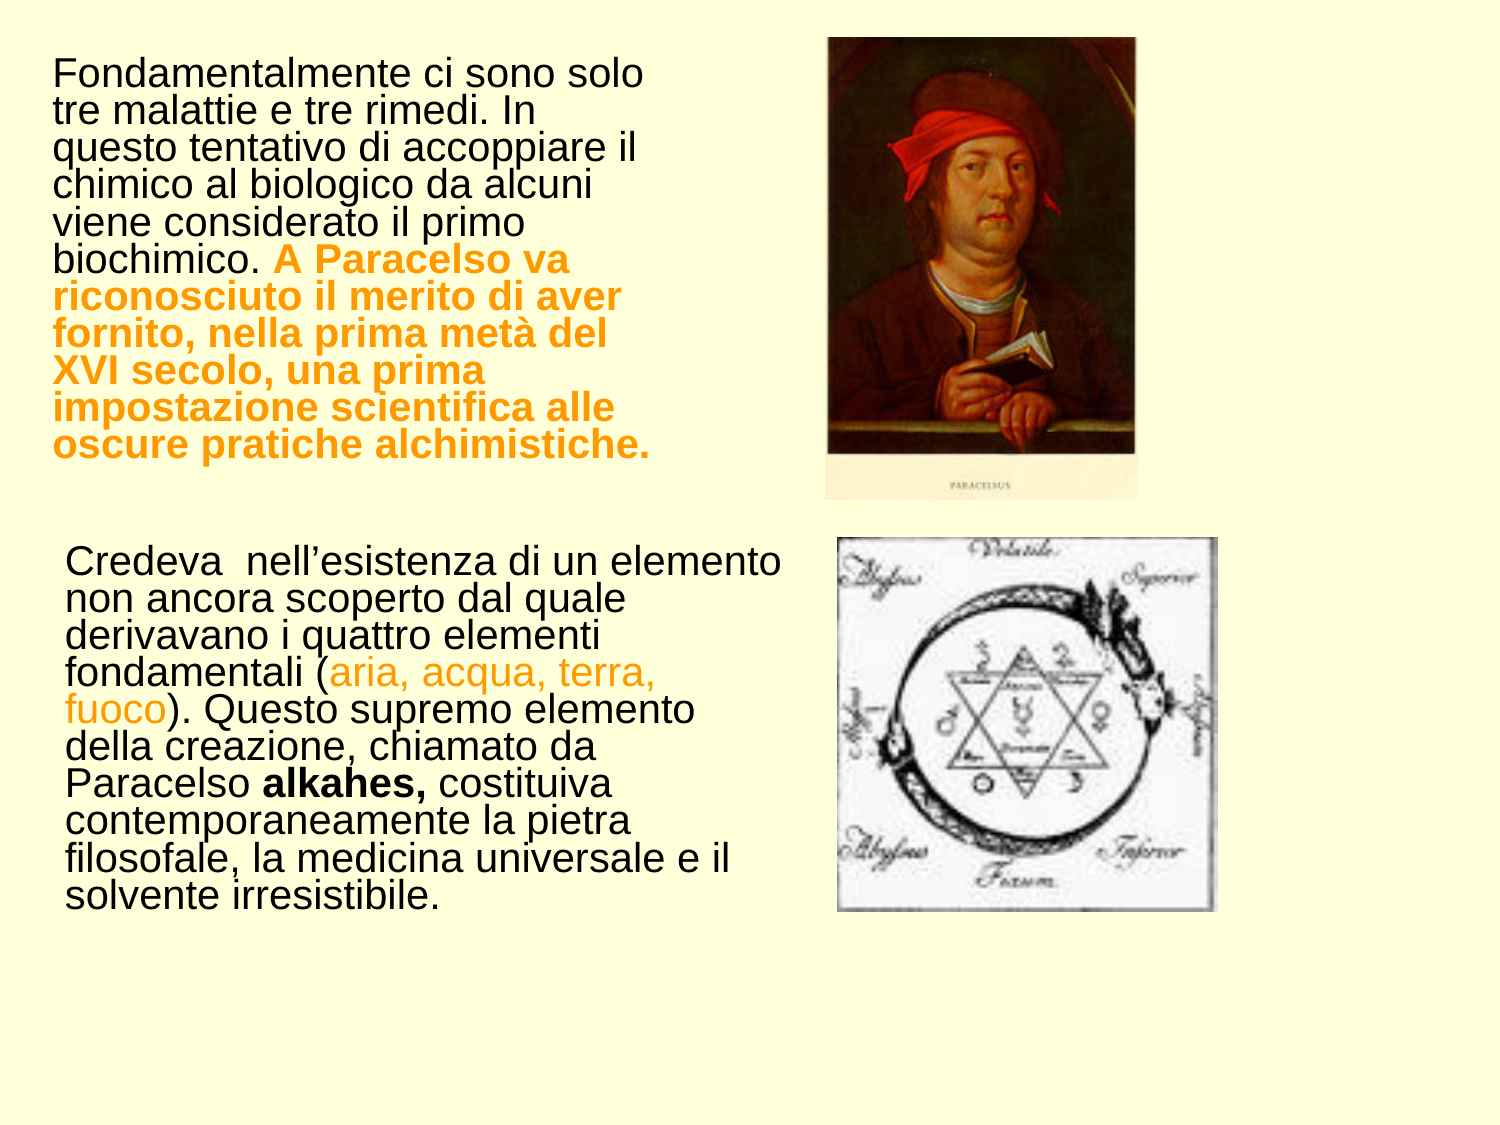

# Fondamentalmente ci sono solo tre malattie e tre rimedi. In questo tentativo di accoppiare il chimico al biologico da alcuni viene considerato il primo biochimico. A Paracelso va riconosciuto il merito di aver fornito, nella prima metà del XVI secolo, una prima impostazione scientifica alle oscure pratiche alchimistiche.
Credeva nell’esistenza di un elemento non ancora scoperto dal quale derivavano i quattro elementi fondamentali (aria, acqua, terra, fuoco). Questo supremo elemento della creazione, chiamato da Paracelso alkahes, costituiva contemporaneamente la pietra filosofale, la medicina universale e il solvente irresistibile.